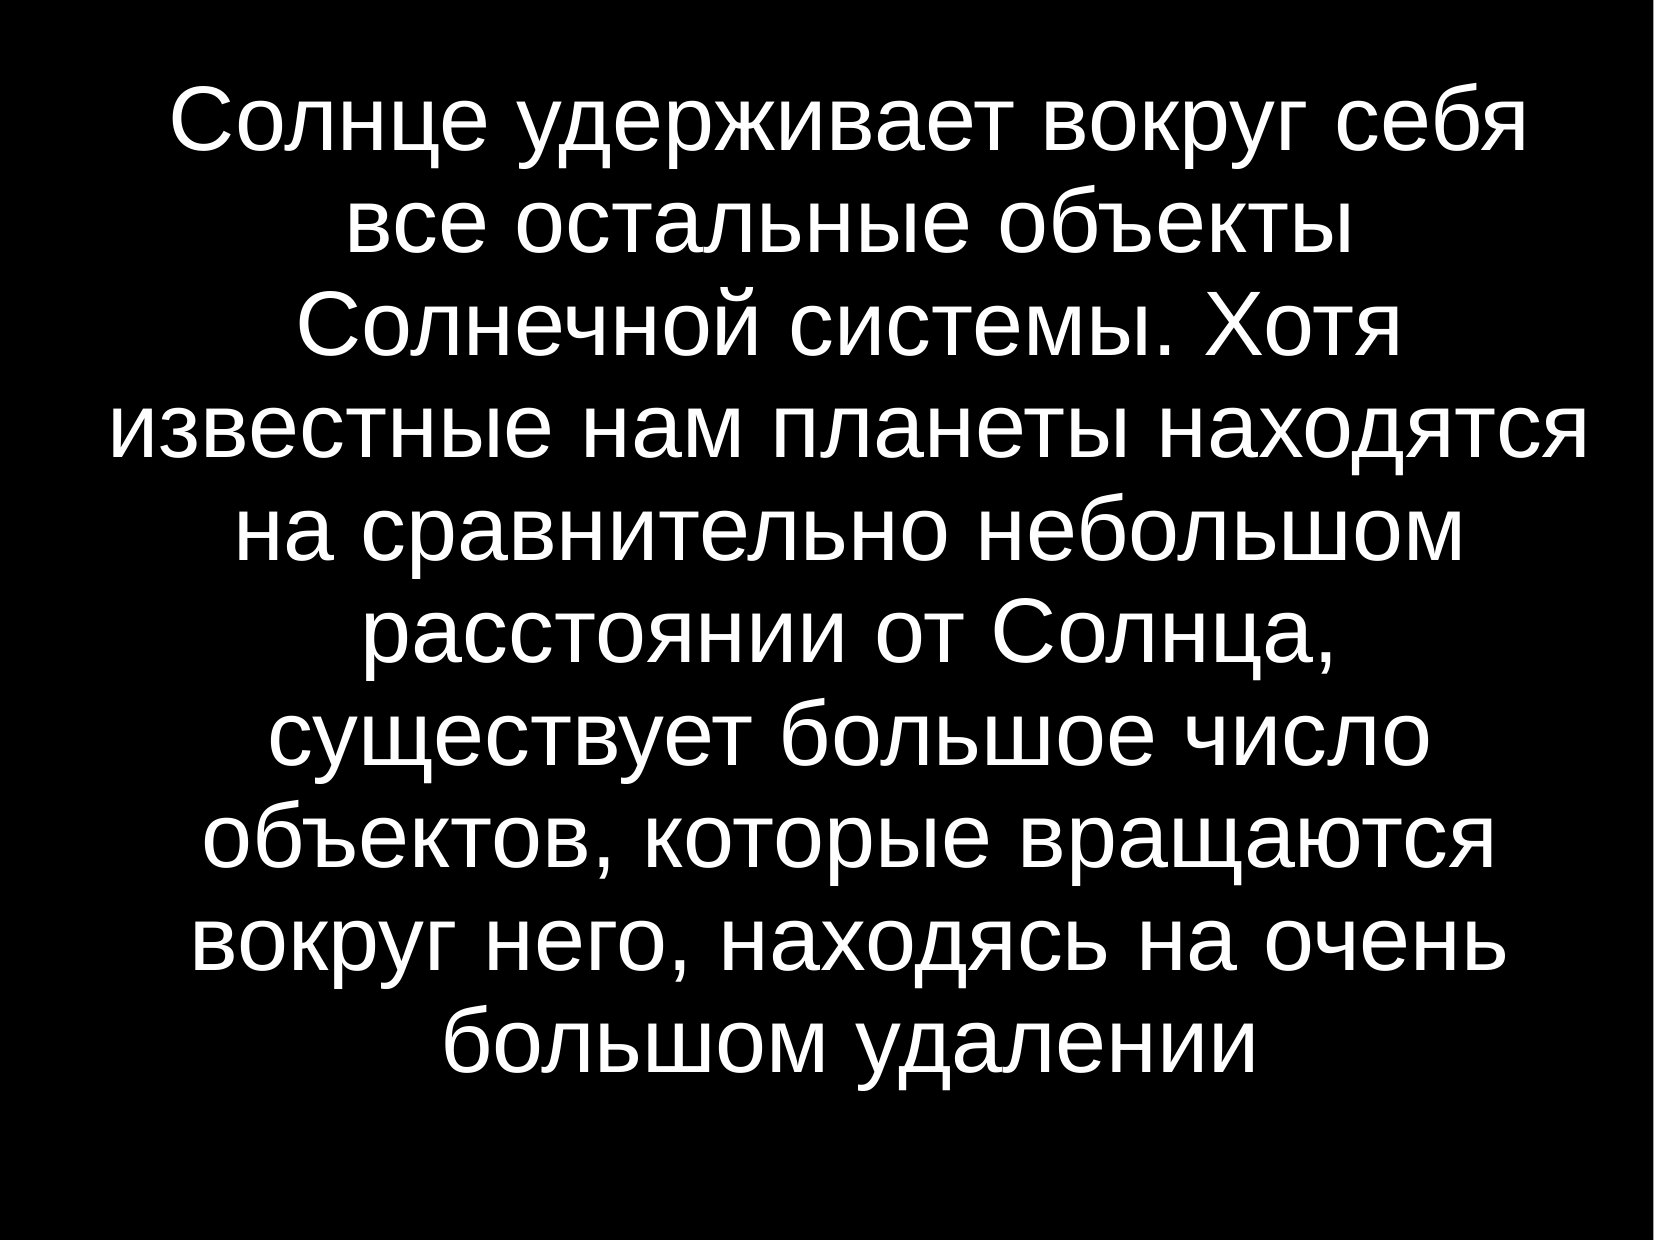

# Солнце удерживает вокруг себя все остальные объекты Солнечной системы. Хотя известные нам планеты находятся на сравнительно небольшом расстоянии от Солнца, существует большое число объектов, которые вращаются вокруг него, находясь на очень большом удалении